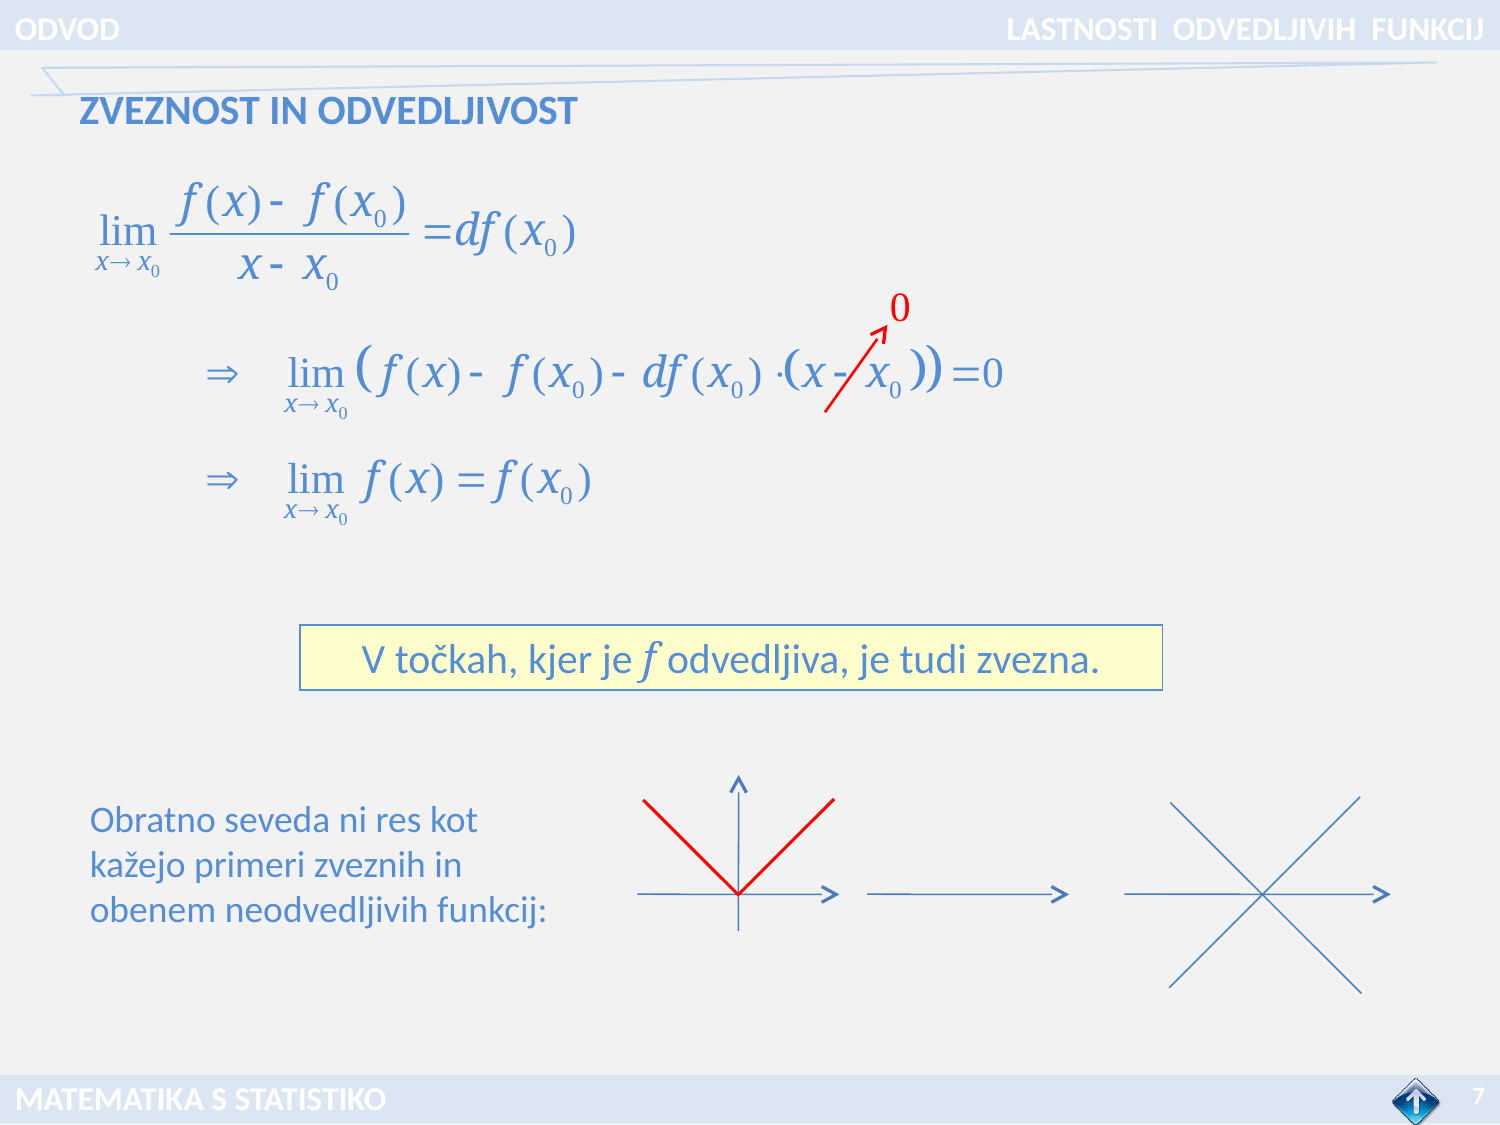

ODVOD
LASTNOSTI ODVEDLJIVIH FUNKCIJ
ZVEZNOST IN ODVEDLJIVOST
0
V točkah, kjer je f odvedljiva, je tudi zvezna.
Obratno seveda ni res kot kažejo primeri zveznih in obenem neodvedljivih funkcij:
MATEMATIKA S STATISTIKO